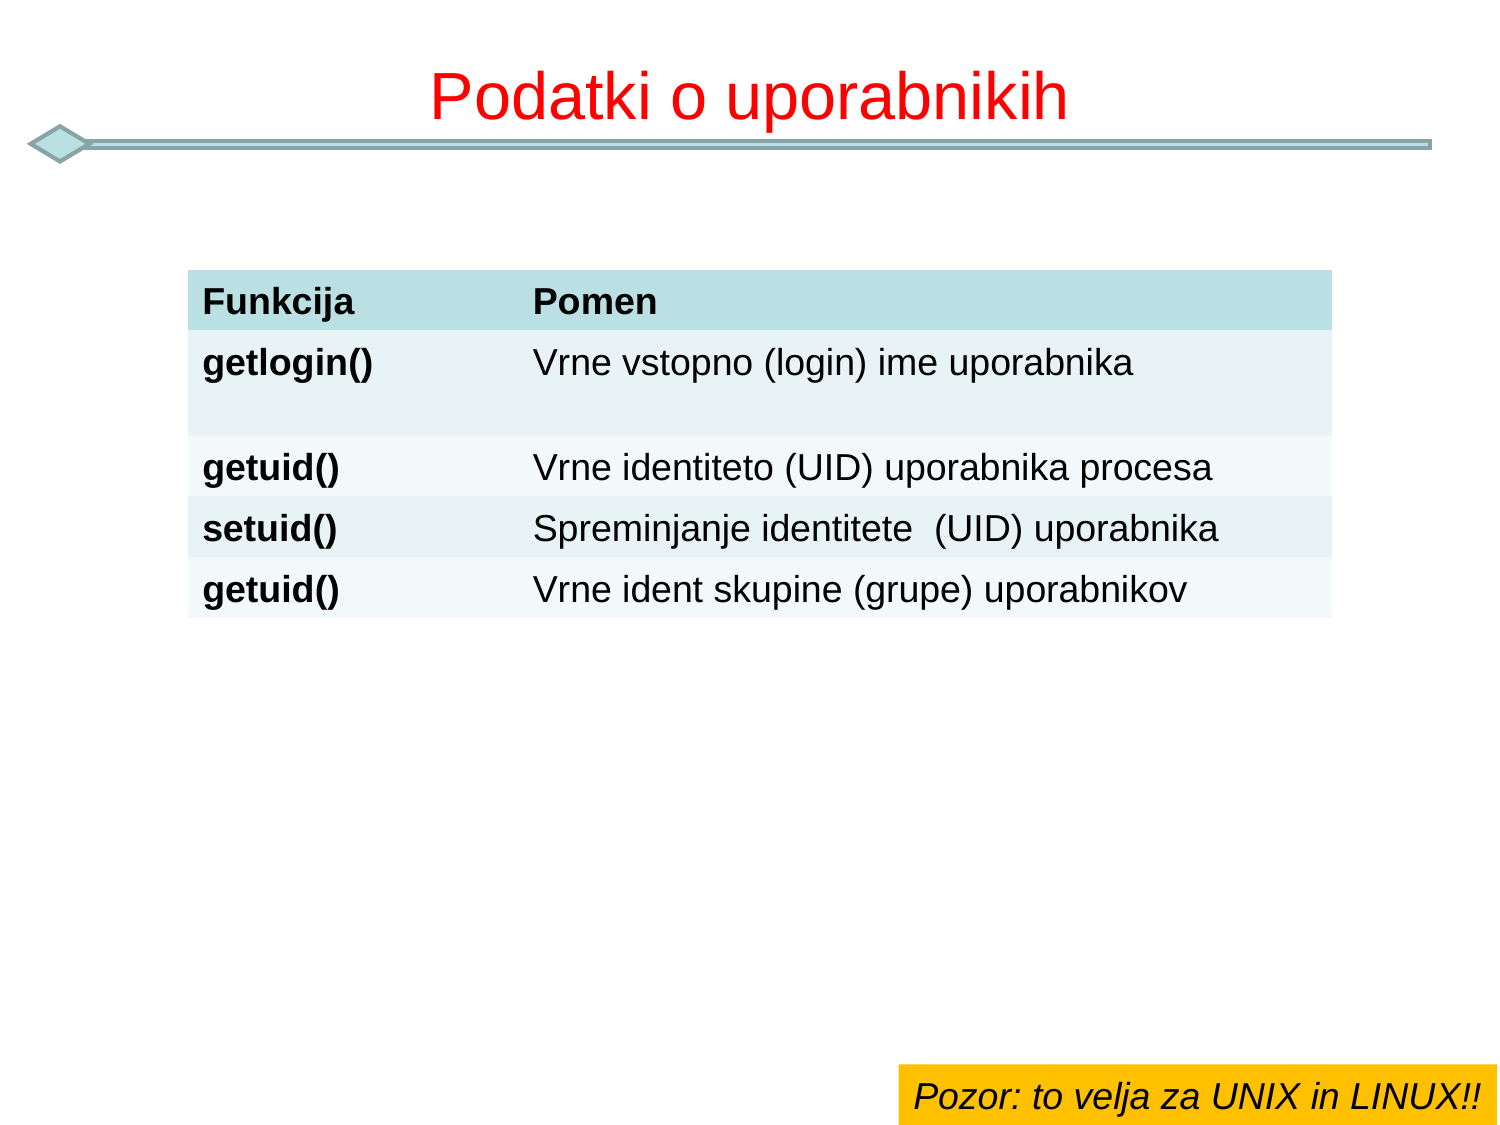

# Podatki o uporabnikih
| Funkcija | Pomen |
| --- | --- |
| getlogin() | Vrne vstopno (login) ime uporabnika |
| getuid() | Vrne identiteto (UID) uporabnika procesa |
| setuid() | Spreminjanje identitete (UID) uporabnika |
| getuid() | Vrne ident skupine (grupe) uporabnikov |
Pozor: to velja za UNIX in LINUX!!